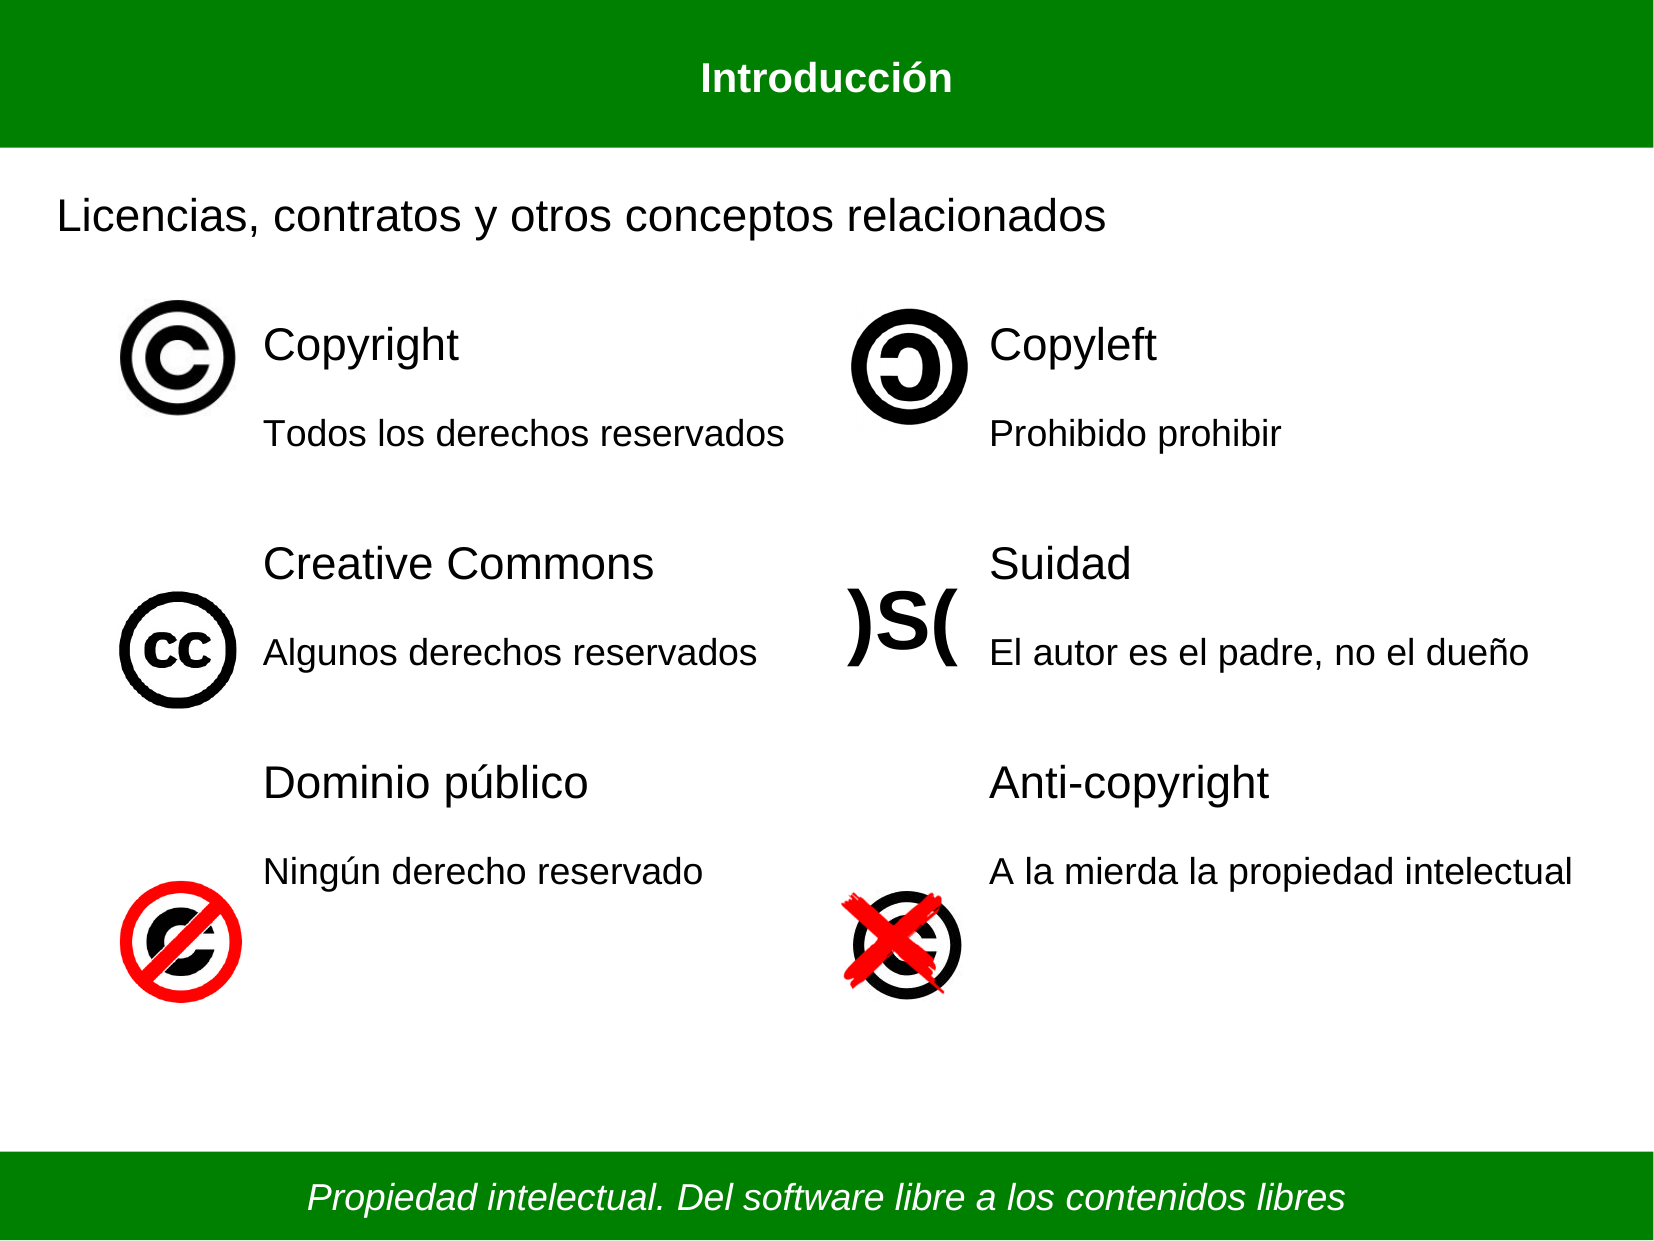

Introducción
Licencias, contratos y otros conceptos relacionados
Copyright
Todos los derechos reservados
Creative Commons
Algunos derechos reservados
Dominio público
Ningún derecho reservado
Copyleft
Prohibido prohibir
Suidad
El autor es el padre, no el dueño
Anti-copyright
A la mierda la propiedad intelectual
)S(
Propiedad intelectual. Del software libre a los contenidos libres